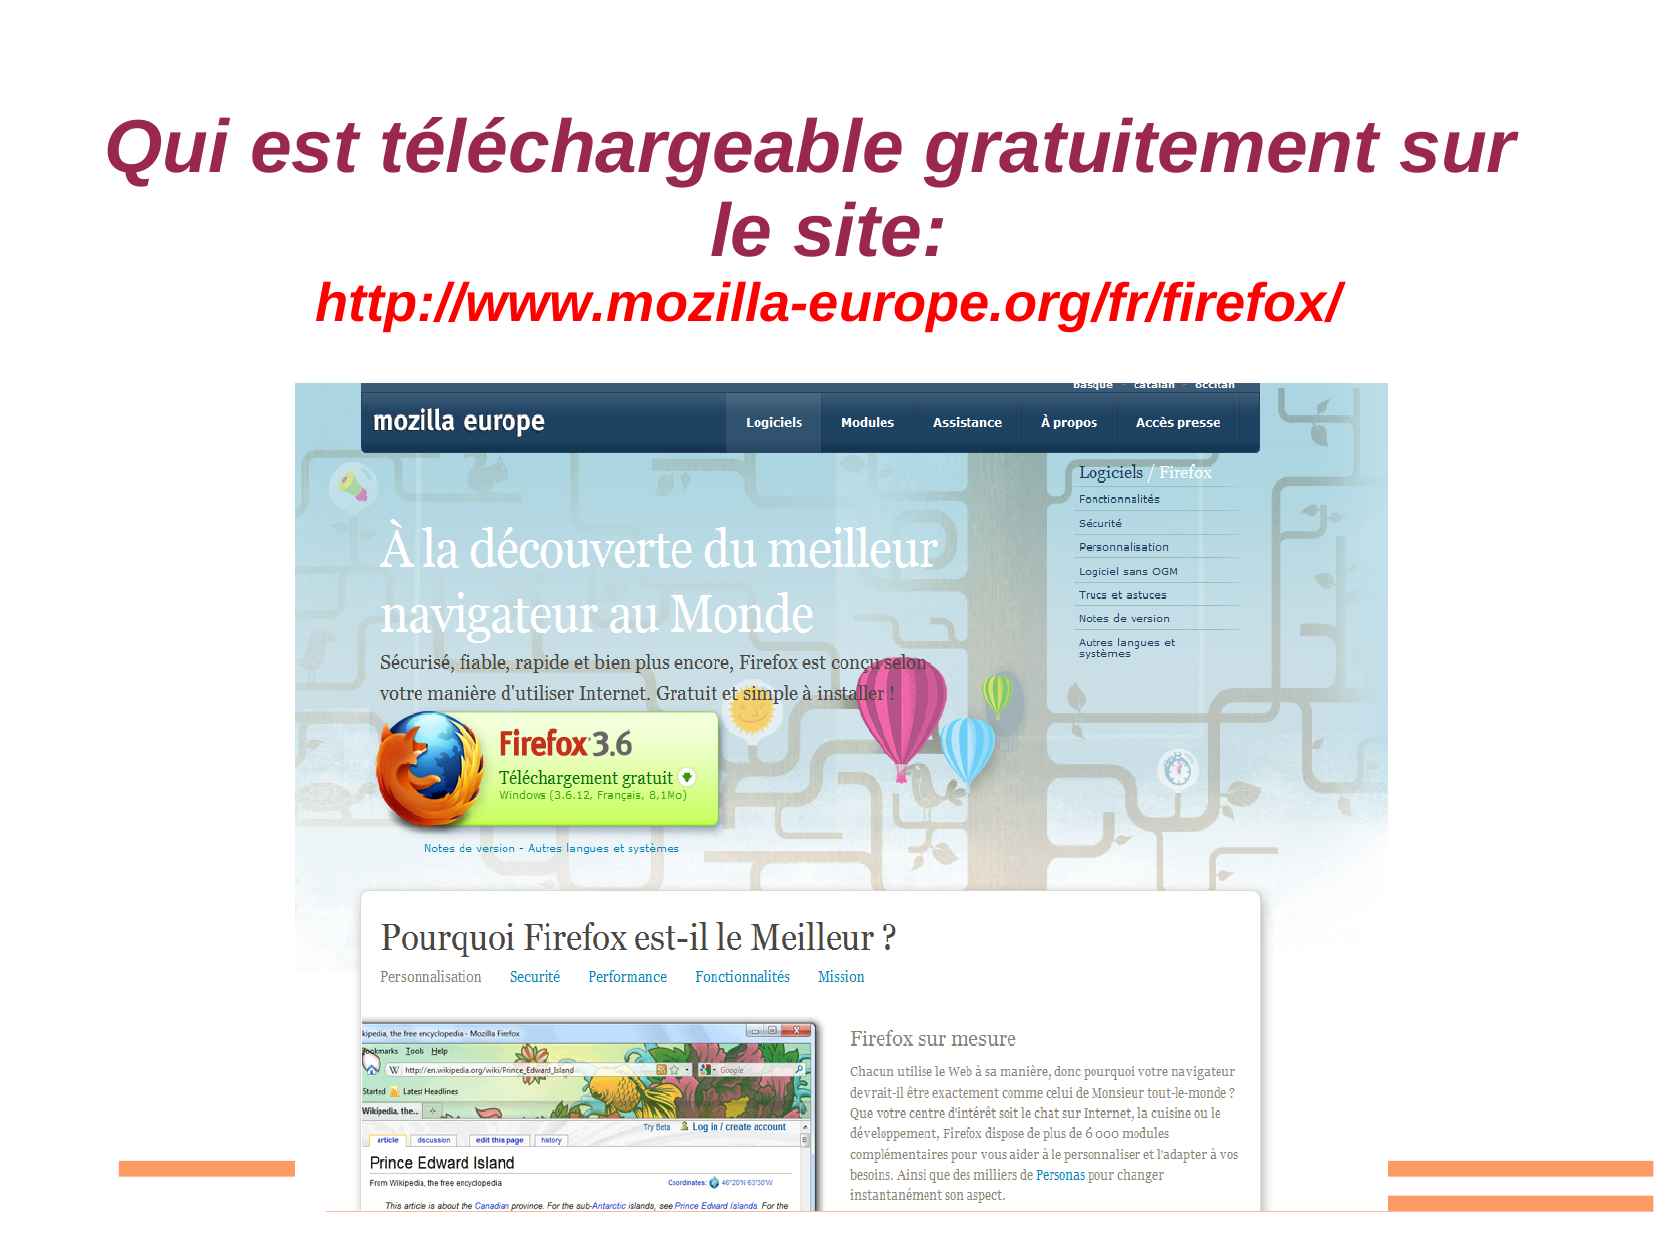

# Qui est téléchargeable gratuitement sur le site: http://www.mozilla-europe.org/fr/firefox/